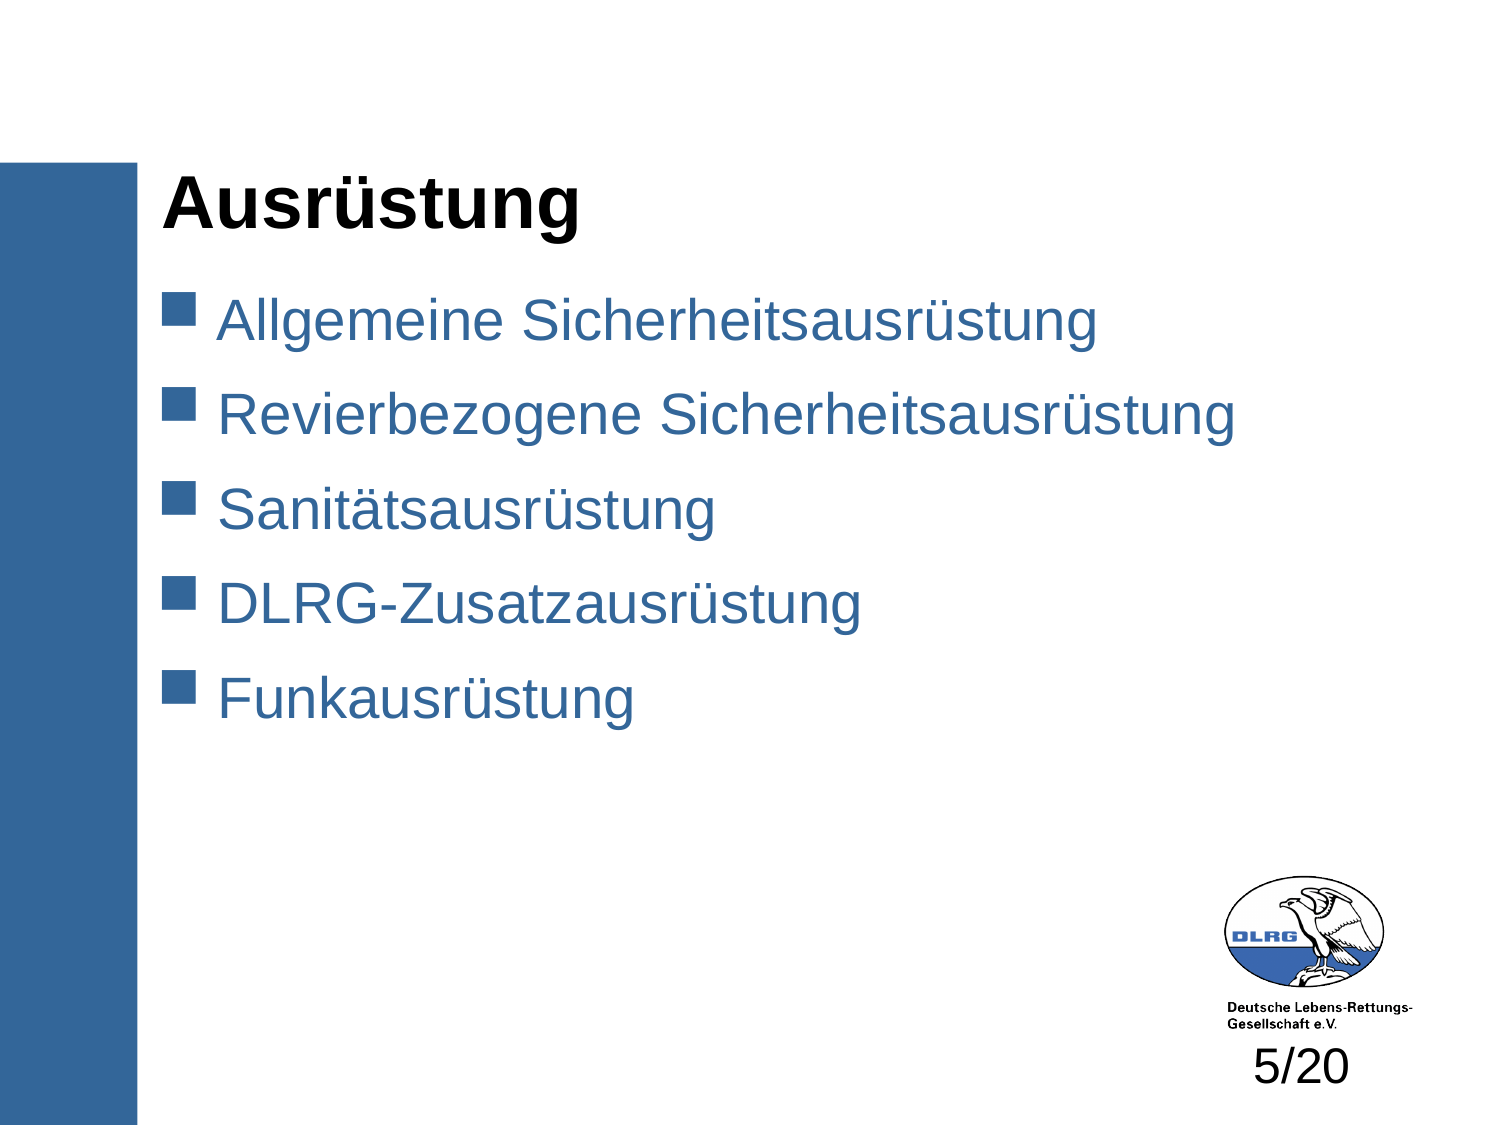

Ausrüstung
 Allgemeine Sicherheitsausrüstung
 Revierbezogene Sicherheitsausrüstung
 Sanitätsausrüstung
 DLRG-Zusatzausrüstung
 Funkausrüstung